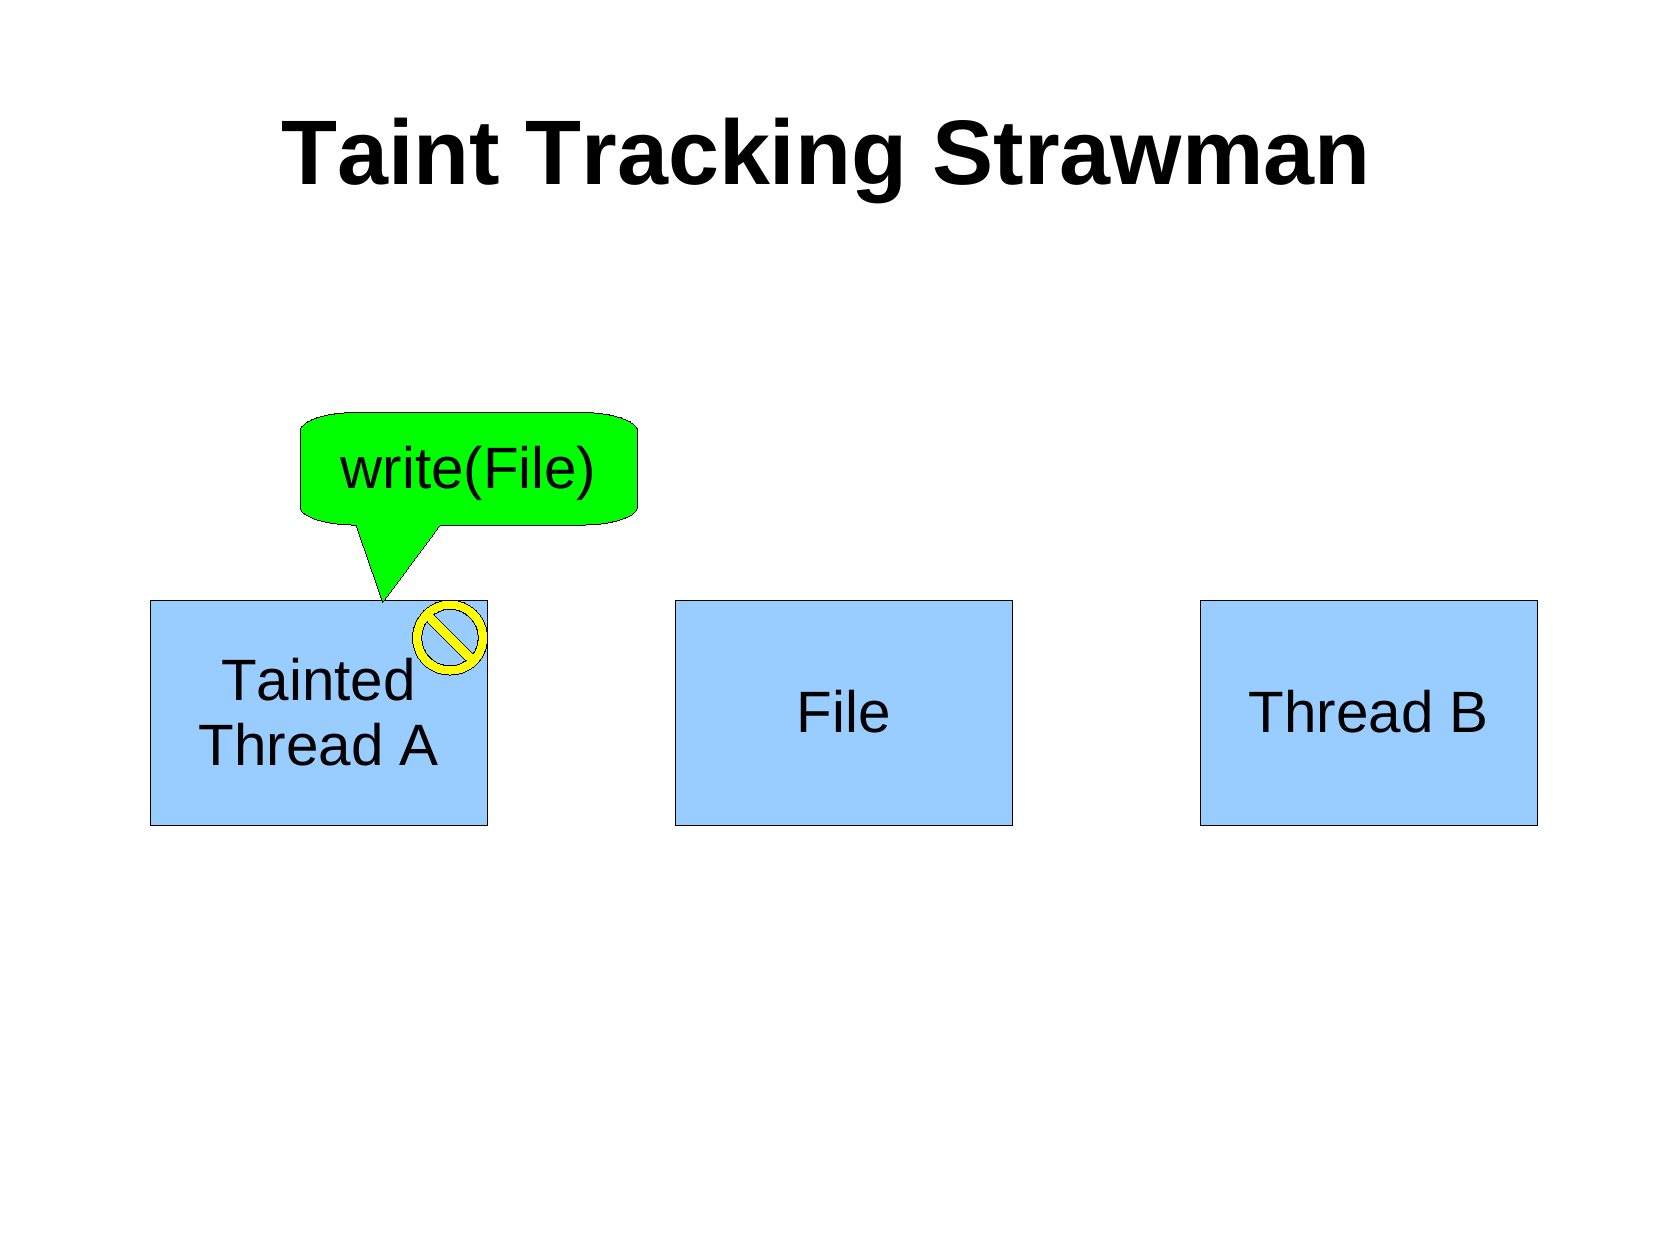

# Taint Tracking Strawman
write(File)
Tainted
Thread A
File
Thread B